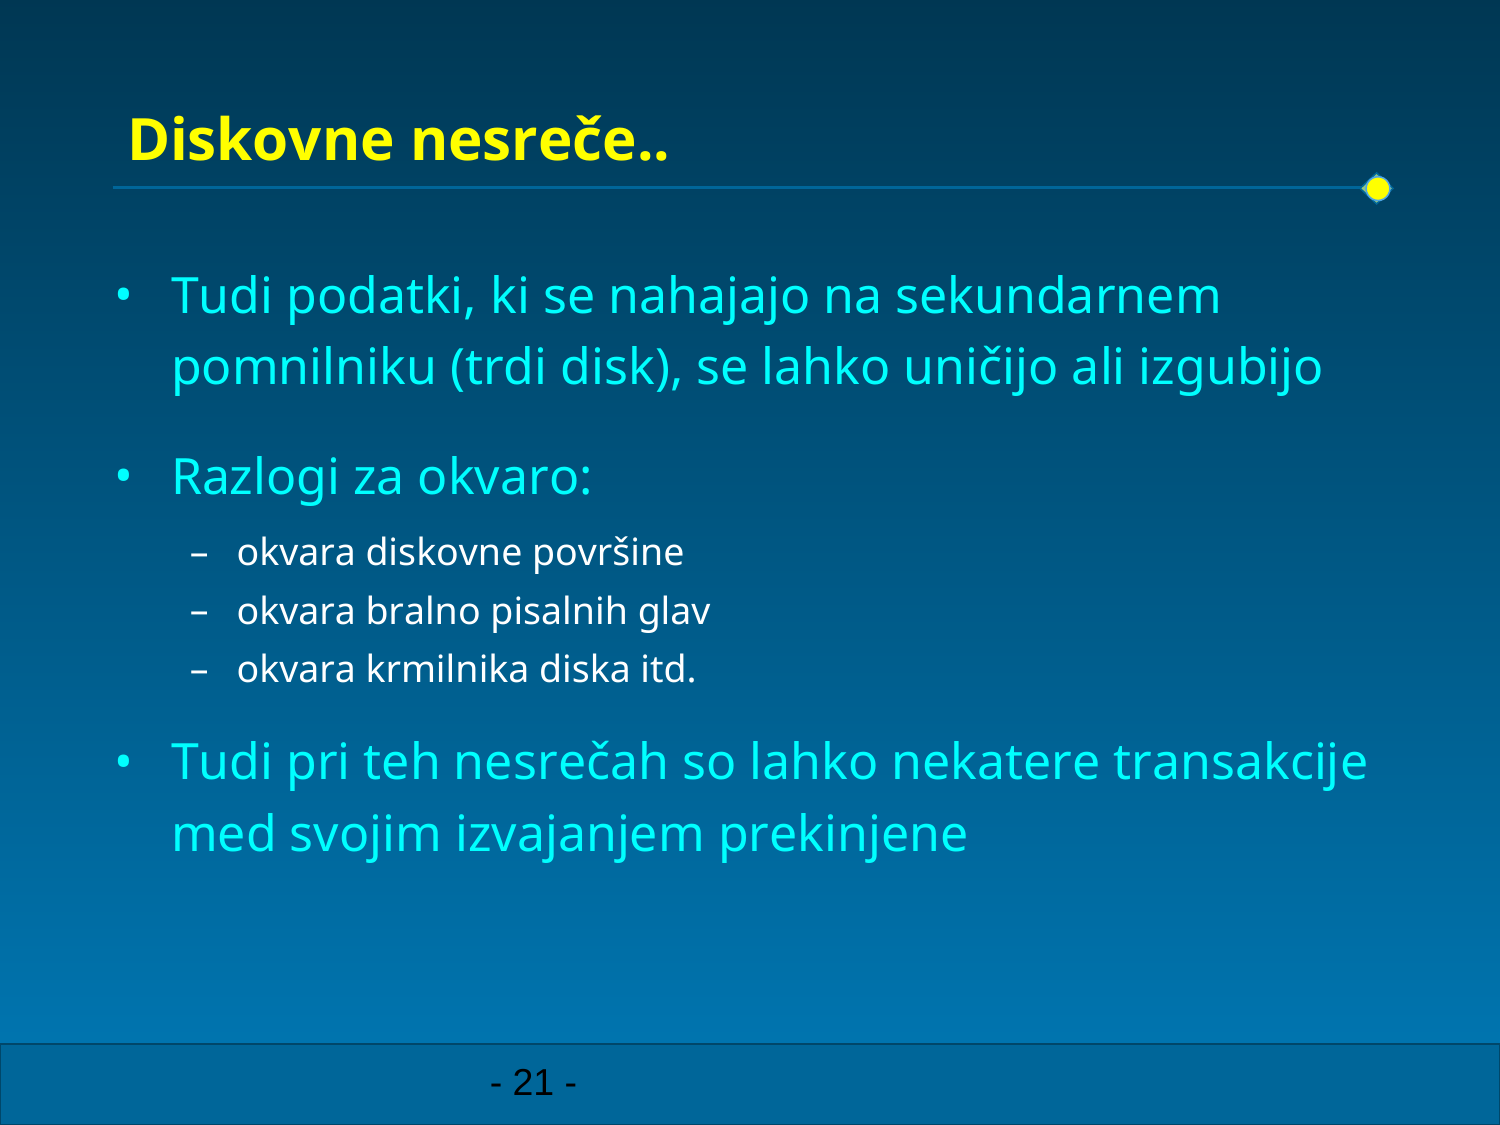

# Diskovne nesreče..
Tudi podatki, ki se nahajajo na sekundarnem pomnilniku (trdi disk), se lahko uničijo ali izgubijo
Razlogi za okvaro:
okvara diskovne površine
okvara bralno pisalnih glav
okvara krmilnika diska itd.
Tudi pri teh nesrečah so lahko nekatere transakcije med svojim izvajanjem prekinjene